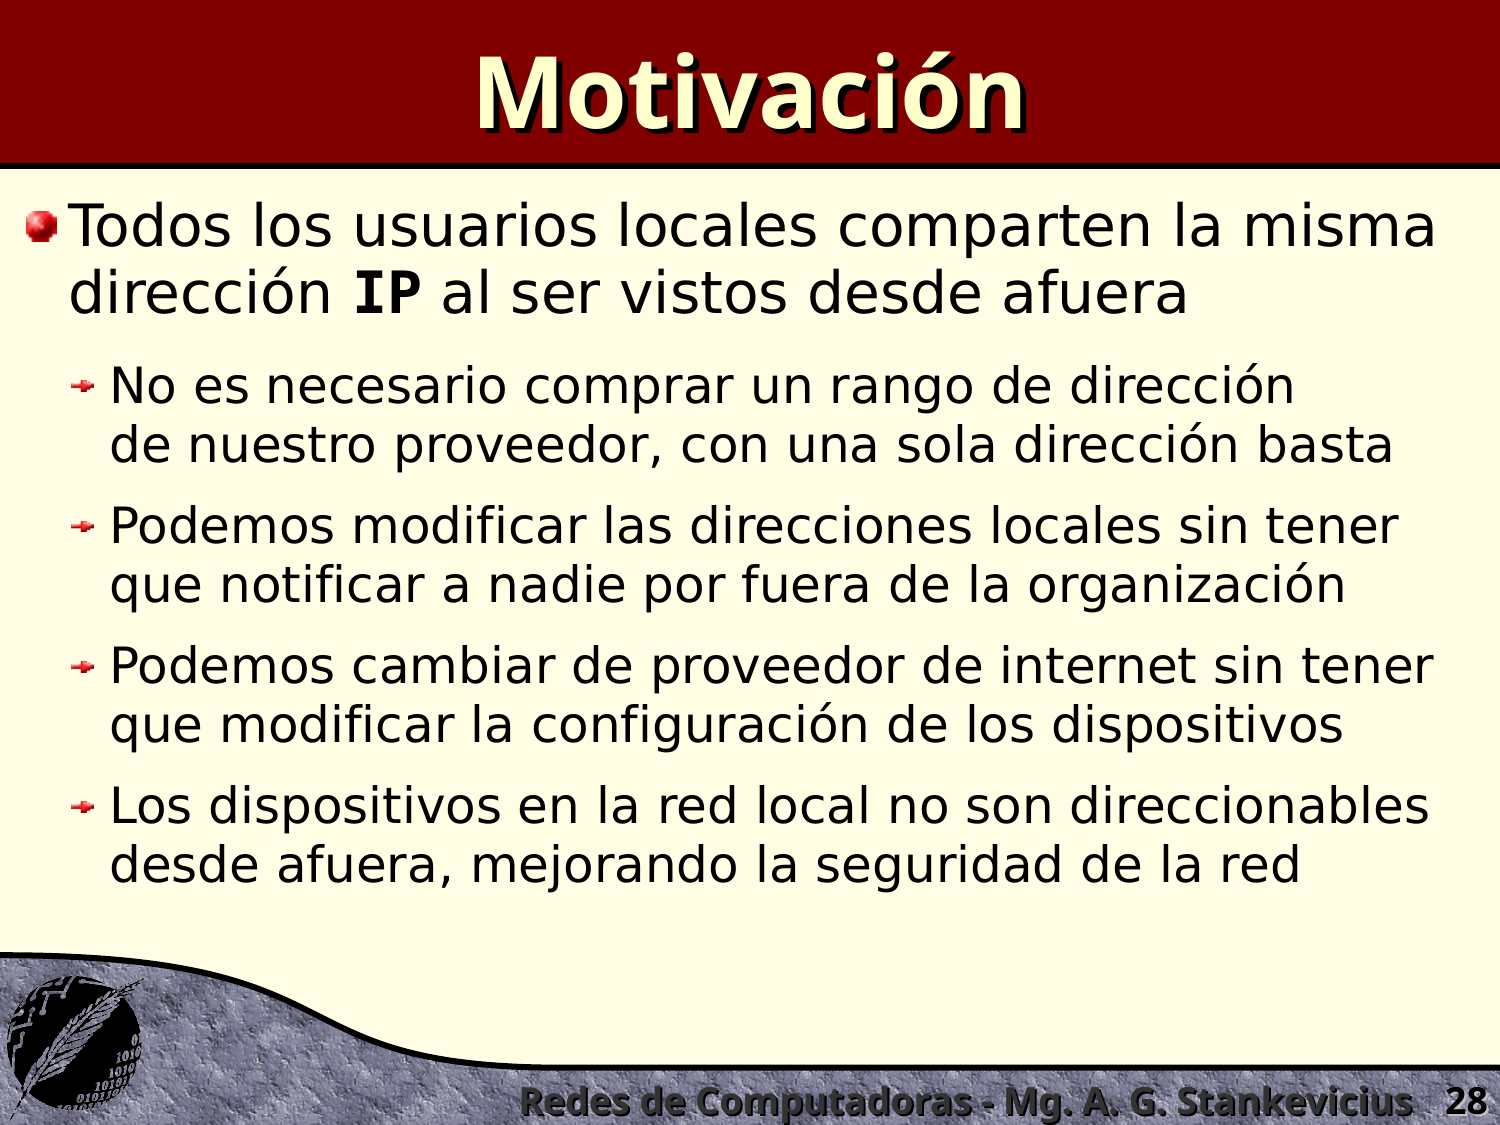

# Motivación
Todos los usuarios locales comparten la misma dirección IP al ser vistos desde afuera
No es necesario comprar un rango de dirección
de nuestro proveedor, con una sola dirección basta
Podemos modificar las direcciones locales sin tener que notificar a nadie por fuera de la organización
Podemos cambiar de proveedor de internet sin tener que modificar la configuración de los dispositivos
Los dispositivos en la red local no son direccionables desde afuera, mejorando la seguridad de la red
28